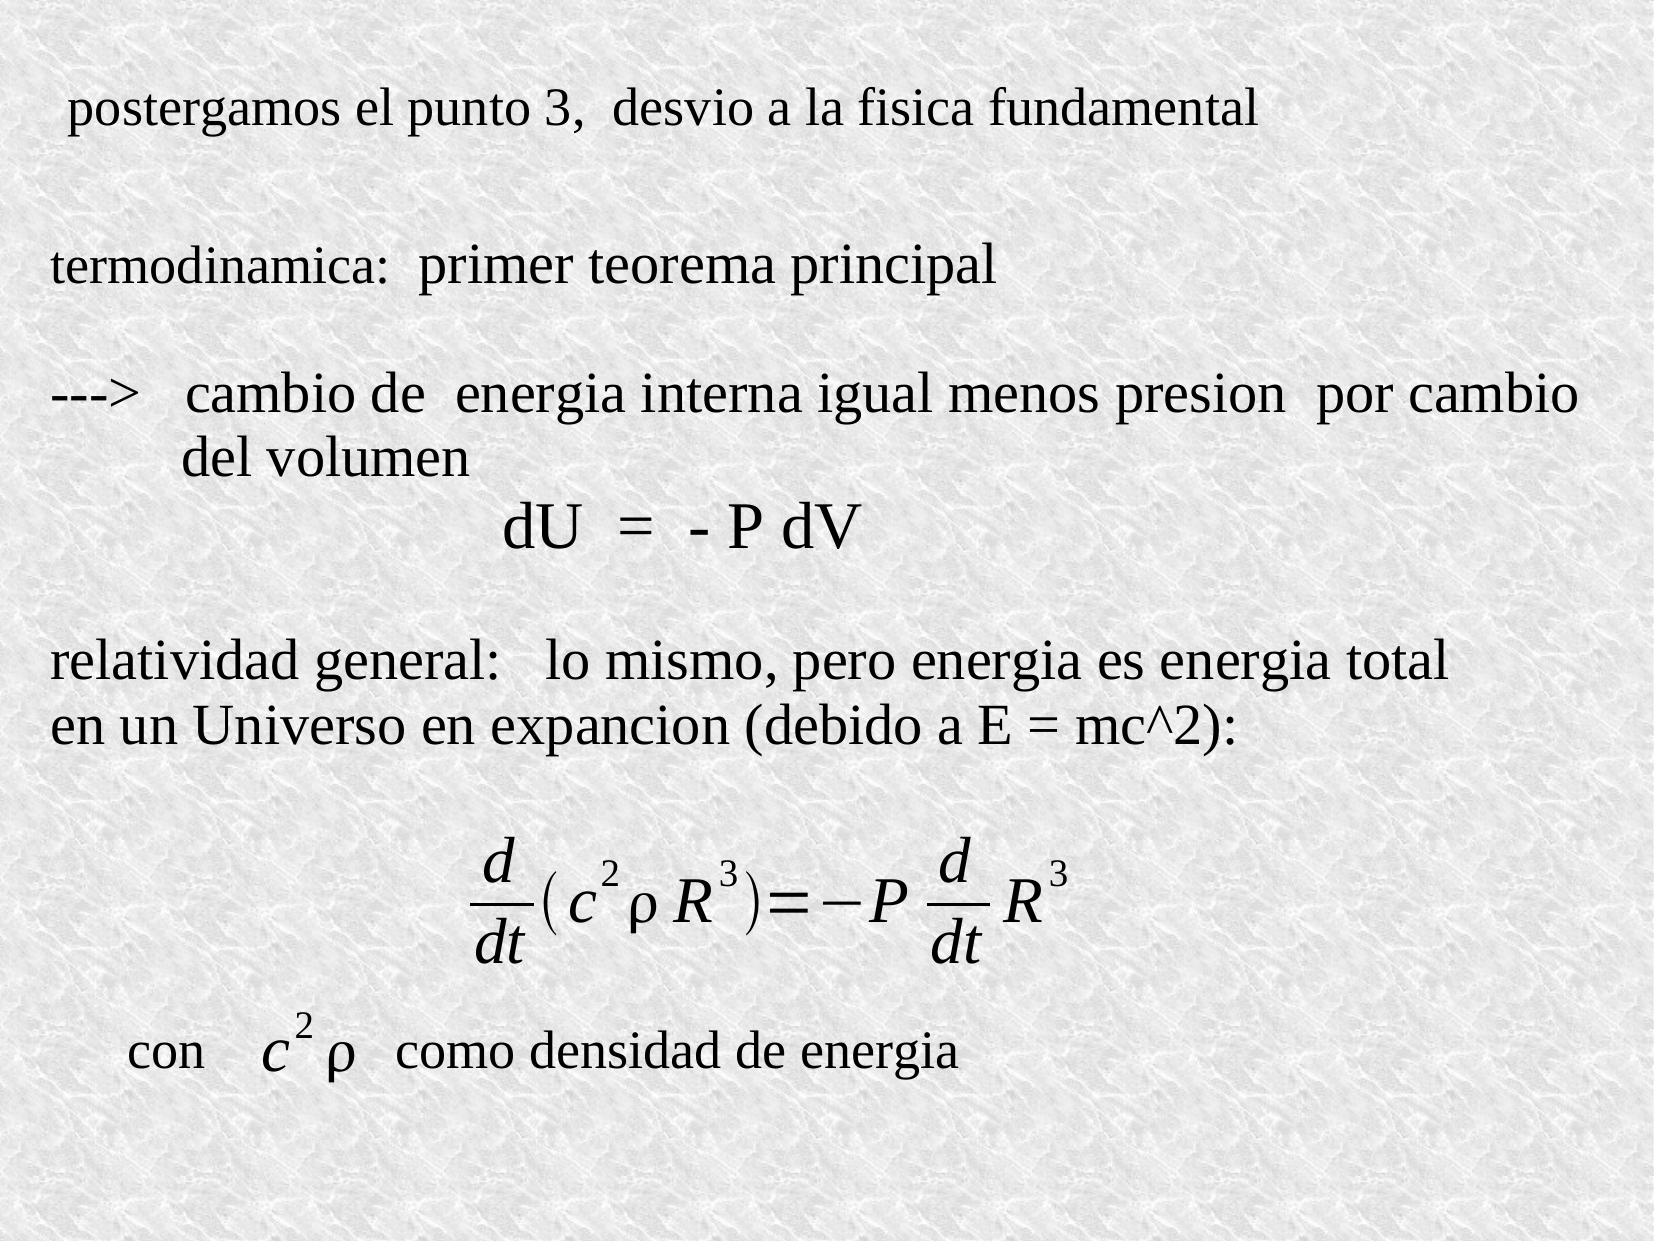

postergamos el punto 3, desvio a la fisica fundamental
termodinamica: primer teorema principal
---> cambio de energia interna igual menos presion por cambio
 del volumen
 dU = - P dV
relatividad general: lo mismo, pero energia es energia total
en un Universo en expancion (debido a E = mc^2):
con
como densidad de energia